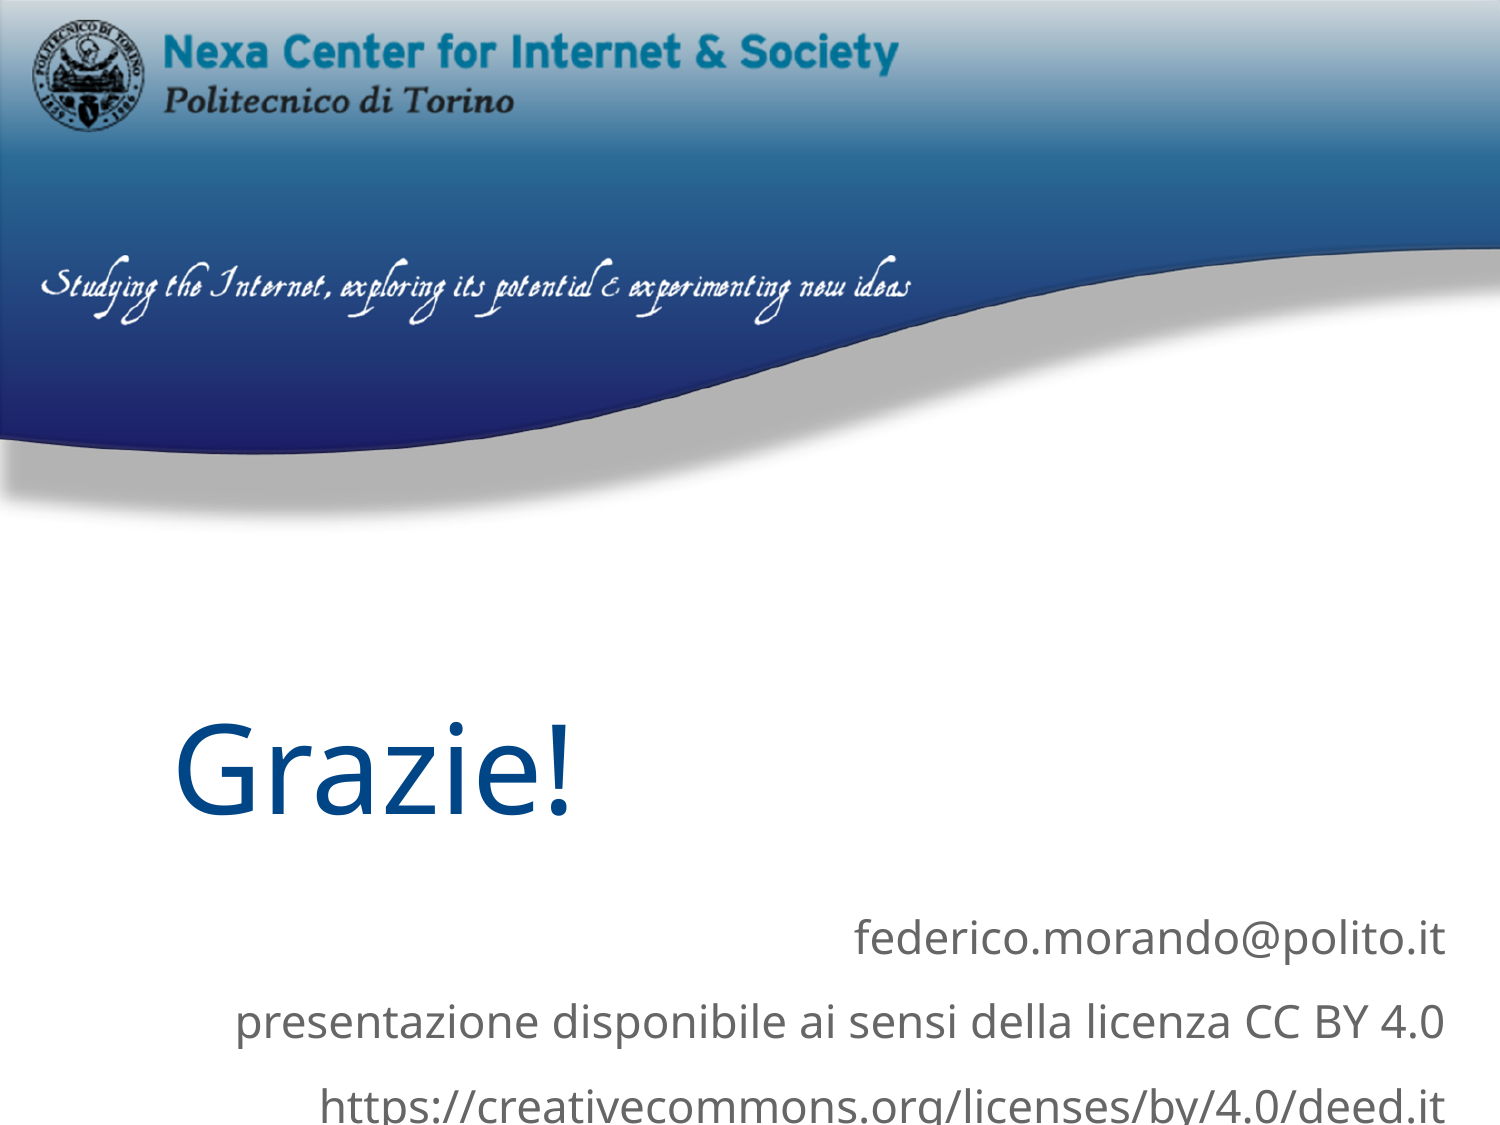

# Grazie!
federico.morando@polito.it
presentazione disponibile ai sensi della licenza CC BY 4.0
https://creativecommons.org/licenses/by/4.0/deed.it